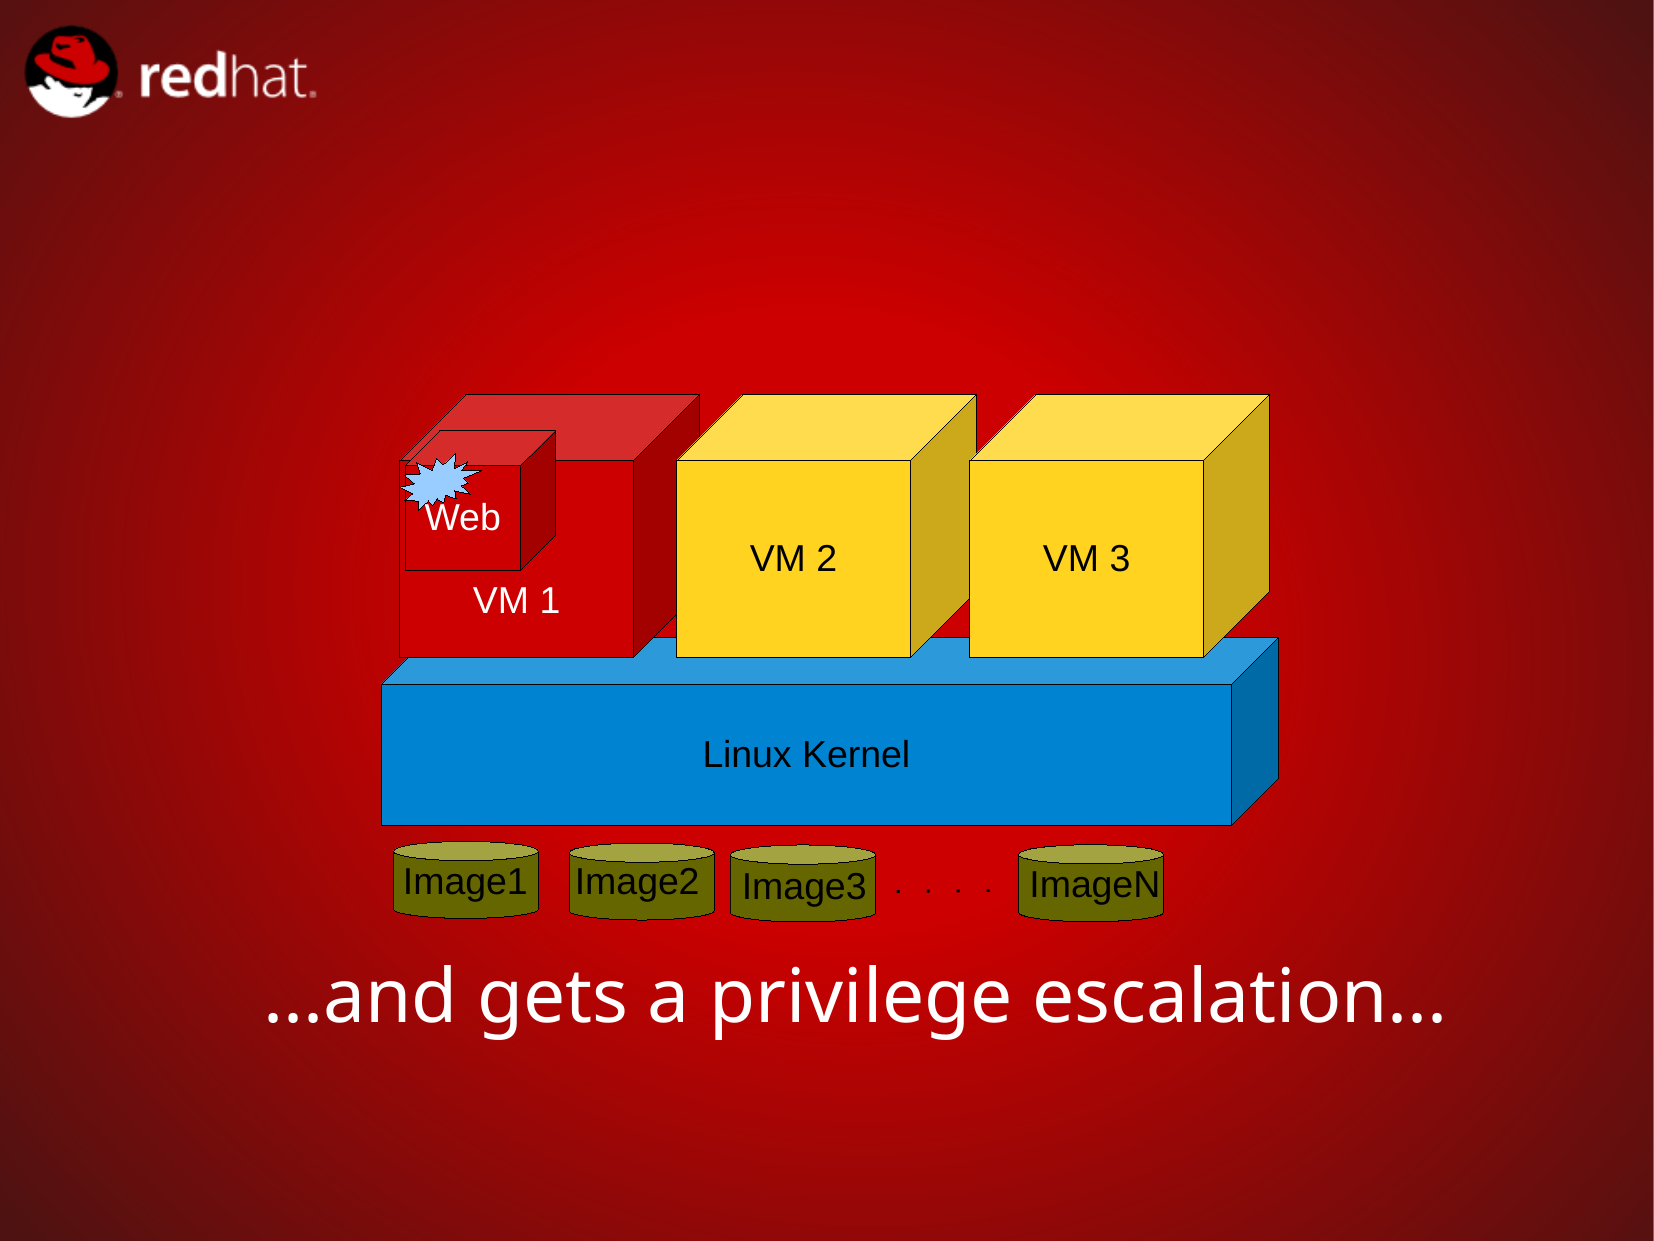

VM 1
VM 2
VM 3
Web
Linux Kernel
Image2
Image1
ImageN
Image3
...and gets a privilege escalation...